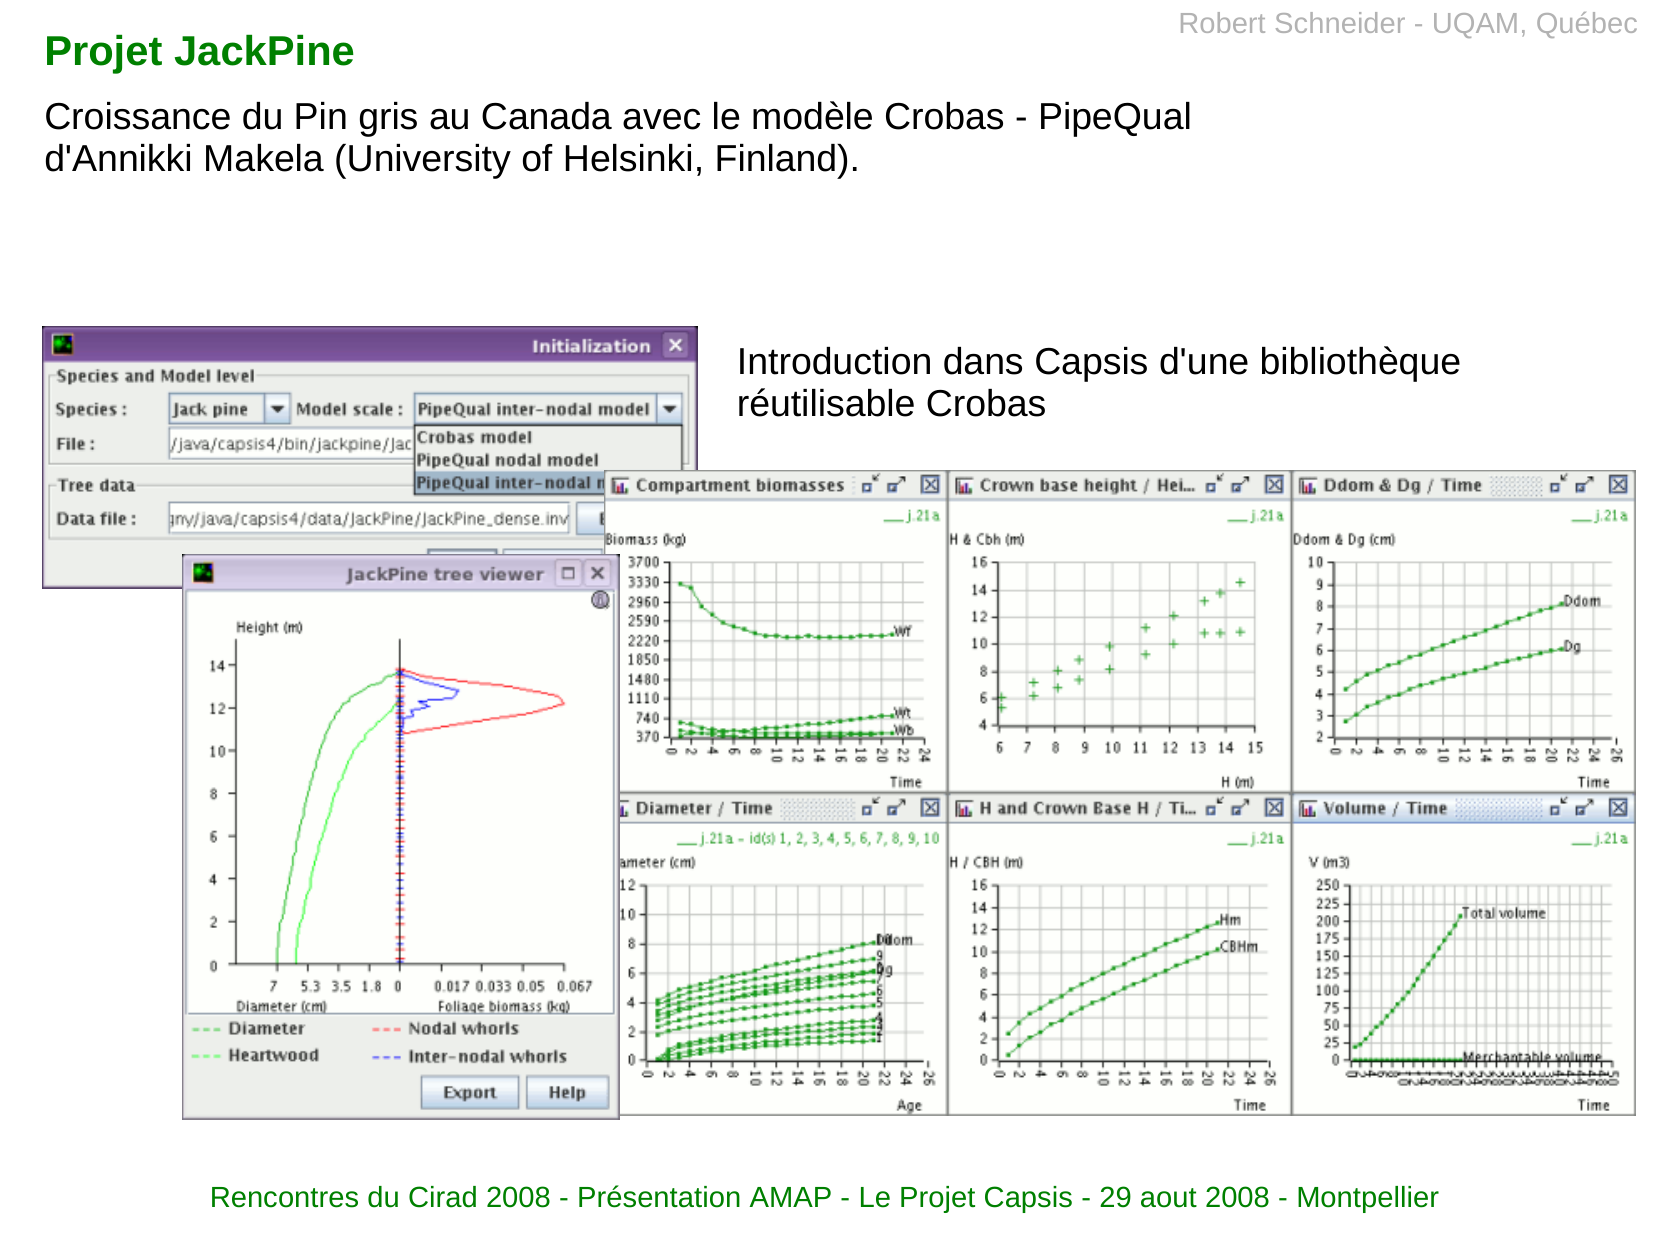

Robert Schneider - UQAM, Québec
Projet JackPine
Croissance du Pin gris au Canada avec le modèle Crobas - PipeQual d'Annikki Makela (University of Helsinki, Finland).
Introduction dans Capsis d'une bibliothèque réutilisable Crobas